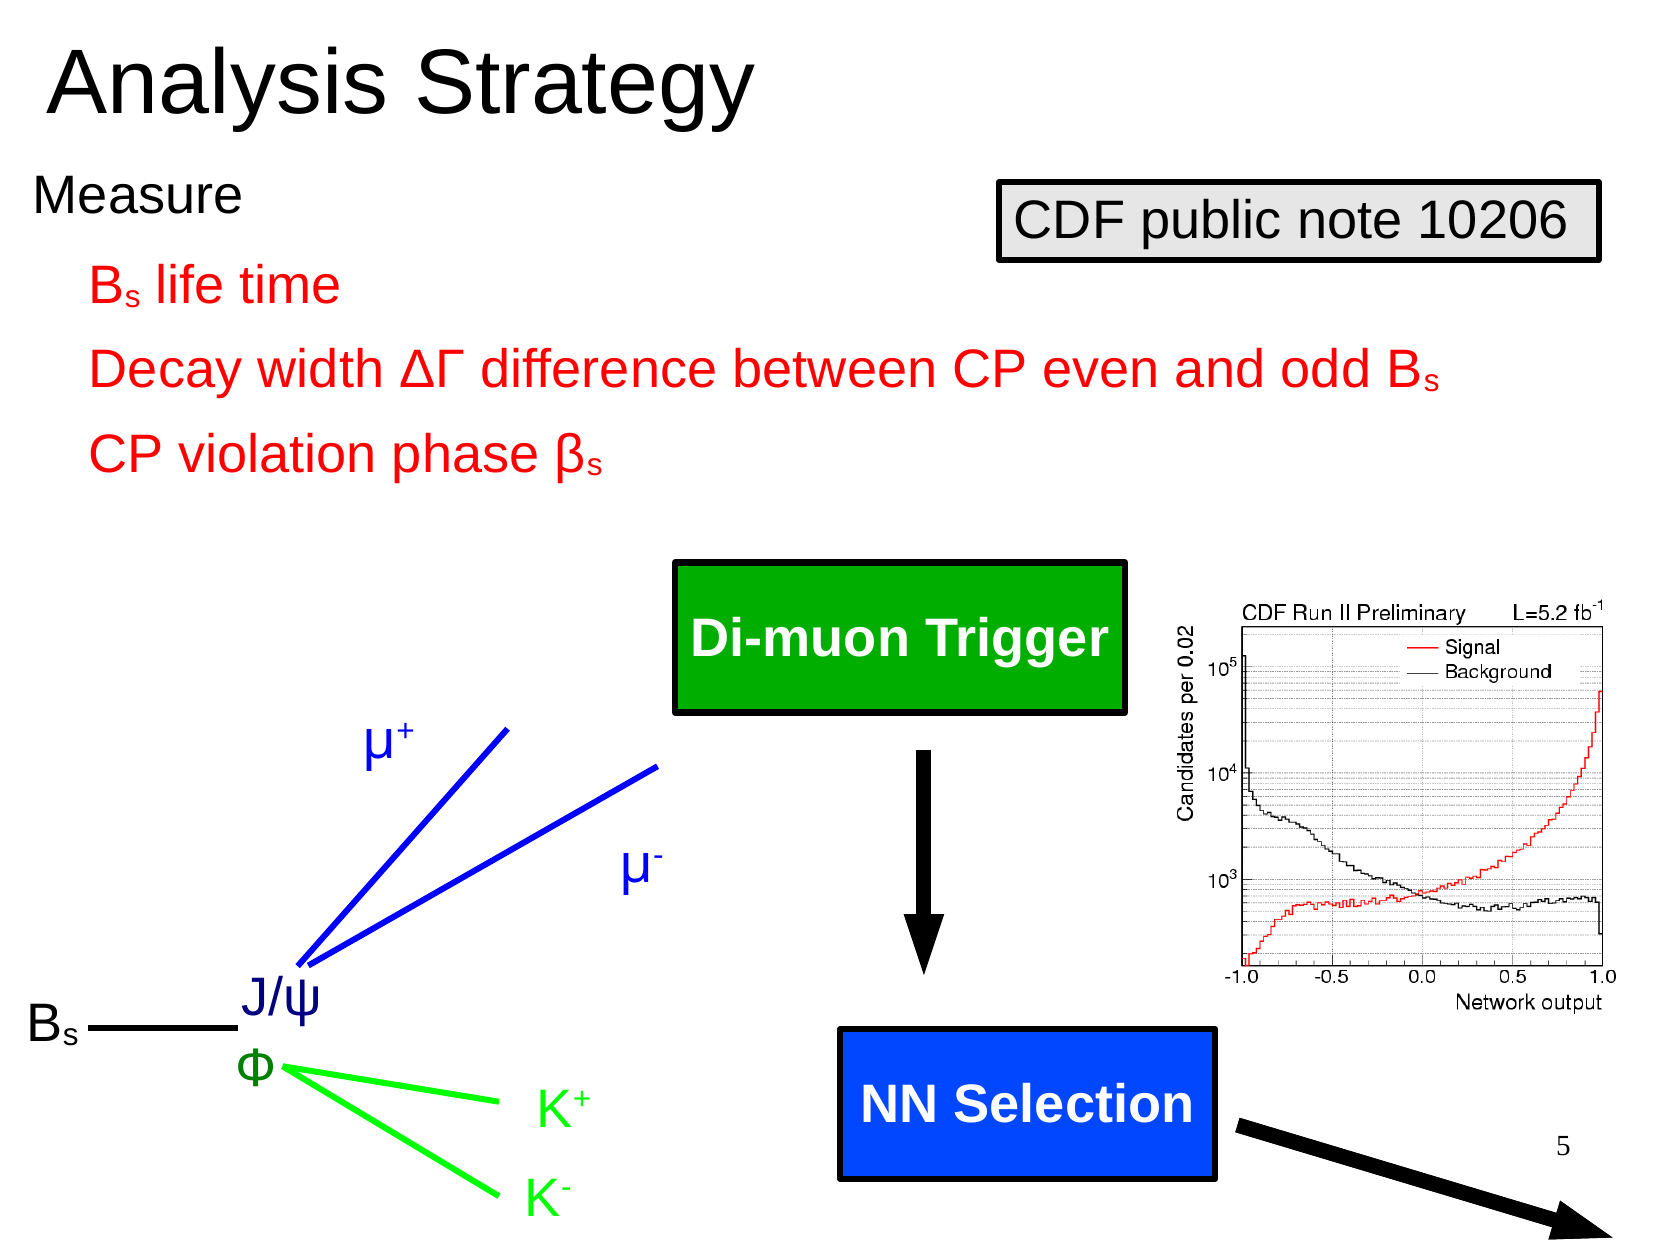

# Analysis Strategy
 Measure
Bs life time
Decay width ΔΓ difference between CP even and odd Bs
CP violation phase βs
CDF public note 10206
Di-muon Trigger
μ+
μ-
J/ψ
Bs
NN Selection
Ф
K+
5
K-